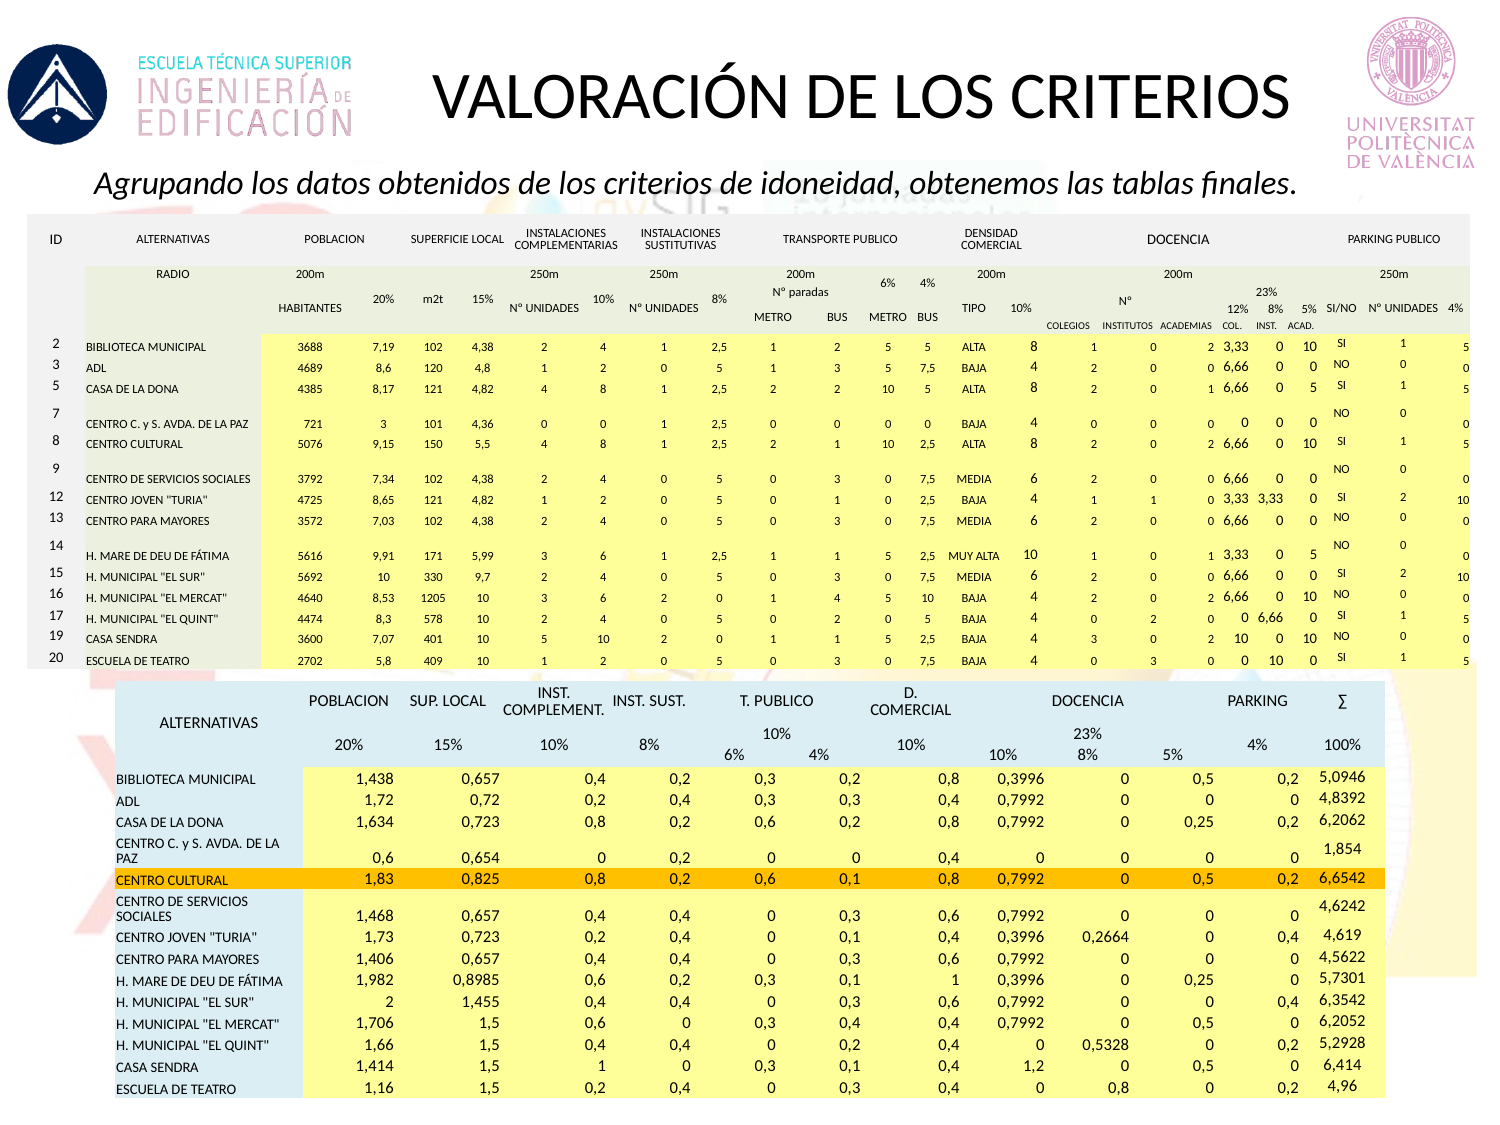

VALORACIÓN DE LOS CRITERIOS
#
Agrupando los datos obtenidos de los criterios de idoneidad, obtenemos las tablas finales.
| ID | ALTERNATIVAS | POBLACION | | | SUPERFICIE LOCAL | | INSTALACIONES COMPLEMENTARIAS | | INSTALACIONES SUSTITUTIVAS | | TRANSPORTE PUBLICO | | | | DENSIDAD COMERCIAL | | DOCENCIA | | | | | | PARKING PUBLICO | | |
| --- | --- | --- | --- | --- | --- | --- | --- | --- | --- | --- | --- | --- | --- | --- | --- | --- | --- | --- | --- | --- | --- | --- | --- | --- | --- |
| | RADIO | 200m | | 20% | m2t | 15% | 250m | 10% | 250m | 8% | 200m | | 6% | 4% | 200m | | 200m | | | | | | 250m | | |
| | | HABITANTES | | | | | Nº UNIDADES | | Nº UNIDADES | | Nº paradas | | | | TIPO | 10% | Nº | | | 23% | | | SI/NO | Nº UNIDADES | 4% |
| | | | | | | | | | | | METRO | BUS | METRO | BUS | | | | | | 12% | 8% | 5% | | | |
| | | | | | | | | | | | | | | | | | COLEGIOS | INSTITUTOS | ACADEMIAS | COL. | INST. | ACAD. | | | |
| 2 | BIBLIOTECA MUNICIPAL | 3688 | | 7,19 | 102 | 4,38 | 2 | 4 | 1 | 2,5 | 1 | 2 | 5 | 5 | ALTA | 8 | 1 | 0 | 2 | 3,33 | 0 | 10 | SI | 1 | 5 |
| 3 | ADL | 4689 | | 8,6 | 120 | 4,8 | 1 | 2 | 0 | 5 | 1 | 3 | 5 | 7,5 | BAJA | 4 | 2 | 0 | 0 | 6,66 | 0 | 0 | NO | 0 | 0 |
| 5 | CASA DE LA DONA | 4385 | | 8,17 | 121 | 4,82 | 4 | 8 | 1 | 2,5 | 2 | 2 | 10 | 5 | ALTA | 8 | 2 | 0 | 1 | 6,66 | 0 | 5 | SI | 1 | 5 |
| 7 | CENTRO C. y S. AVDA. DE LA PAZ | 721 | | 3 | 101 | 4,36 | 0 | 0 | 1 | 2,5 | 0 | 0 | 0 | 0 | BAJA | 4 | 0 | 0 | 0 | 0 | 0 | 0 | NO | 0 | 0 |
| 8 | CENTRO CULTURAL | 5076 | | 9,15 | 150 | 5,5 | 4 | 8 | 1 | 2,5 | 2 | 1 | 10 | 2,5 | ALTA | 8 | 2 | 0 | 2 | 6,66 | 0 | 10 | SI | 1 | 5 |
| 9 | CENTRO DE SERVICIOS SOCIALES | 3792 | | 7,34 | 102 | 4,38 | 2 | 4 | 0 | 5 | 0 | 3 | 0 | 7,5 | MEDIA | 6 | 2 | 0 | 0 | 6,66 | 0 | 0 | NO | 0 | 0 |
| 12 | CENTRO JOVEN "TURIA" | 4725 | | 8,65 | 121 | 4,82 | 1 | 2 | 0 | 5 | 0 | 1 | 0 | 2,5 | BAJA | 4 | 1 | 1 | 0 | 3,33 | 3,33 | 0 | SI | 2 | 10 |
| 13 | CENTRO PARA MAYORES | 3572 | | 7,03 | 102 | 4,38 | 2 | 4 | 0 | 5 | 0 | 3 | 0 | 7,5 | MEDIA | 6 | 2 | 0 | 0 | 6,66 | 0 | 0 | NO | 0 | 0 |
| 14 | H. MARE DE DEU DE FÁTIMA | 5616 | | 9,91 | 171 | 5,99 | 3 | 6 | 1 | 2,5 | 1 | 1 | 5 | 2,5 | MUY ALTA | 10 | 1 | 0 | 1 | 3,33 | 0 | 5 | NO | 0 | 0 |
| 15 | H. MUNICIPAL "EL SUR" | 5692 | | 10 | 330 | 9,7 | 2 | 4 | 0 | 5 | 0 | 3 | 0 | 7,5 | MEDIA | 6 | 2 | 0 | 0 | 6,66 | 0 | 0 | SI | 2 | 10 |
| 16 | H. MUNICIPAL "EL MERCAT" | 4640 | | 8,53 | 1205 | 10 | 3 | 6 | 2 | 0 | 1 | 4 | 5 | 10 | BAJA | 4 | 2 | 0 | 2 | 6,66 | 0 | 10 | NO | 0 | 0 |
| 17 | H. MUNICIPAL "EL QUINT" | 4474 | | 8,3 | 578 | 10 | 2 | 4 | 0 | 5 | 0 | 2 | 0 | 5 | BAJA | 4 | 0 | 2 | 0 | 0 | 6,66 | 0 | SI | 1 | 5 |
| 19 | CASA SENDRA | 3600 | | 7,07 | 401 | 10 | 5 | 10 | 2 | 0 | 1 | 1 | 5 | 2,5 | BAJA | 4 | 3 | 0 | 2 | 10 | 0 | 10 | NO | 0 | 0 |
| 20 | ESCUELA DE TEATRO | 2702 | | 5,8 | 409 | 10 | 1 | 2 | 0 | 5 | 0 | 3 | 0 | 7,5 | BAJA | 4 | 0 | 3 | 0 | 0 | 10 | 0 | SI | 1 | 5 |
| ALTERNATIVAS | POBLACION | SUP. LOCAL | INST. COMPLEMENT. | INST. SUST. | T. PUBLICO | | D. COMERCIAL | DOCENCIA | | | PARKING | ∑ |
| --- | --- | --- | --- | --- | --- | --- | --- | --- | --- | --- | --- | --- |
| | 20% | 15% | 10% | 8% | 10% | | 10% | 23% | | | 4% | 100% |
| | | | | | 6% | 4% | | 10% | 8% | 5% | | |
| BIBLIOTECA MUNICIPAL | 1,438 | 0,657 | 0,4 | 0,2 | 0,3 | 0,2 | 0,8 | 0,3996 | 0 | 0,5 | 0,2 | 5,0946 |
| ADL | 1,72 | 0,72 | 0,2 | 0,4 | 0,3 | 0,3 | 0,4 | 0,7992 | 0 | 0 | 0 | 4,8392 |
| CASA DE LA DONA | 1,634 | 0,723 | 0,8 | 0,2 | 0,6 | 0,2 | 0,8 | 0,7992 | 0 | 0,25 | 0,2 | 6,2062 |
| CENTRO C. y S. AVDA. DE LA PAZ | 0,6 | 0,654 | 0 | 0,2 | 0 | 0 | 0,4 | 0 | 0 | 0 | 0 | 1,854 |
| CENTRO CULTURAL | 1,83 | 0,825 | 0,8 | 0,2 | 0,6 | 0,1 | 0,8 | 0,7992 | 0 | 0,5 | 0,2 | 6,6542 |
| CENTRO DE SERVICIOS SOCIALES | 1,468 | 0,657 | 0,4 | 0,4 | 0 | 0,3 | 0,6 | 0,7992 | 0 | 0 | 0 | 4,6242 |
| CENTRO JOVEN "TURIA" | 1,73 | 0,723 | 0,2 | 0,4 | 0 | 0,1 | 0,4 | 0,3996 | 0,2664 | 0 | 0,4 | 4,619 |
| CENTRO PARA MAYORES | 1,406 | 0,657 | 0,4 | 0,4 | 0 | 0,3 | 0,6 | 0,7992 | 0 | 0 | 0 | 4,5622 |
| H. MARE DE DEU DE FÁTIMA | 1,982 | 0,8985 | 0,6 | 0,2 | 0,3 | 0,1 | 1 | 0,3996 | 0 | 0,25 | 0 | 5,7301 |
| H. MUNICIPAL "EL SUR" | 2 | 1,455 | 0,4 | 0,4 | 0 | 0,3 | 0,6 | 0,7992 | 0 | 0 | 0,4 | 6,3542 |
| H. MUNICIPAL "EL MERCAT" | 1,706 | 1,5 | 0,6 | 0 | 0,3 | 0,4 | 0,4 | 0,7992 | 0 | 0,5 | 0 | 6,2052 |
| H. MUNICIPAL "EL QUINT" | 1,66 | 1,5 | 0,4 | 0,4 | 0 | 0,2 | 0,4 | 0 | 0,5328 | 0 | 0,2 | 5,2928 |
| CASA SENDRA | 1,414 | 1,5 | 1 | 0 | 0,3 | 0,1 | 0,4 | 1,2 | 0 | 0,5 | 0 | 6,414 |
| ESCUELA DE TEATRO | 1,16 | 1,5 | 0,2 | 0,4 | 0 | 0,3 | 0,4 | 0 | 0,8 | 0 | 0,2 | 4,96 |